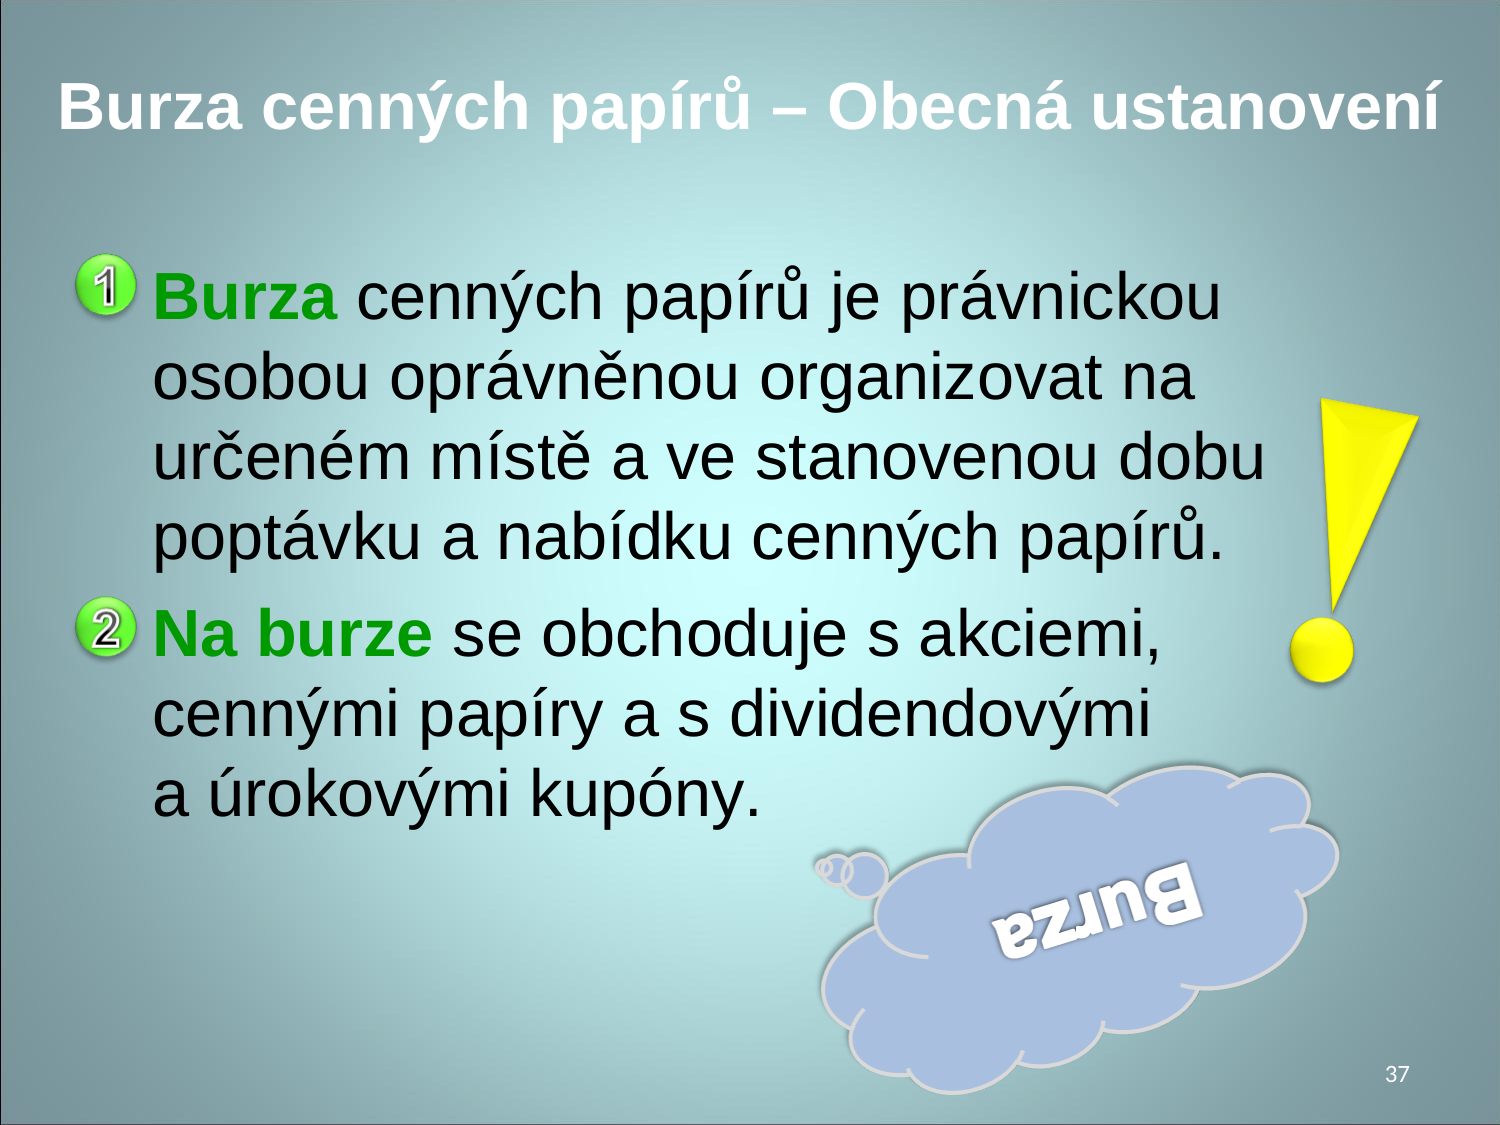

# Burza cenných papírů – Obecná ustanovení
	Burza cenných papírů je právnickou osobou oprávněnou organizovat na určeném místě a ve stanovenou dobu poptávku a nabídku cenných papírů.
	Na burze se obchoduje s akciemi, cennými papíry a s dividendovými
a úrokovými kupóny.